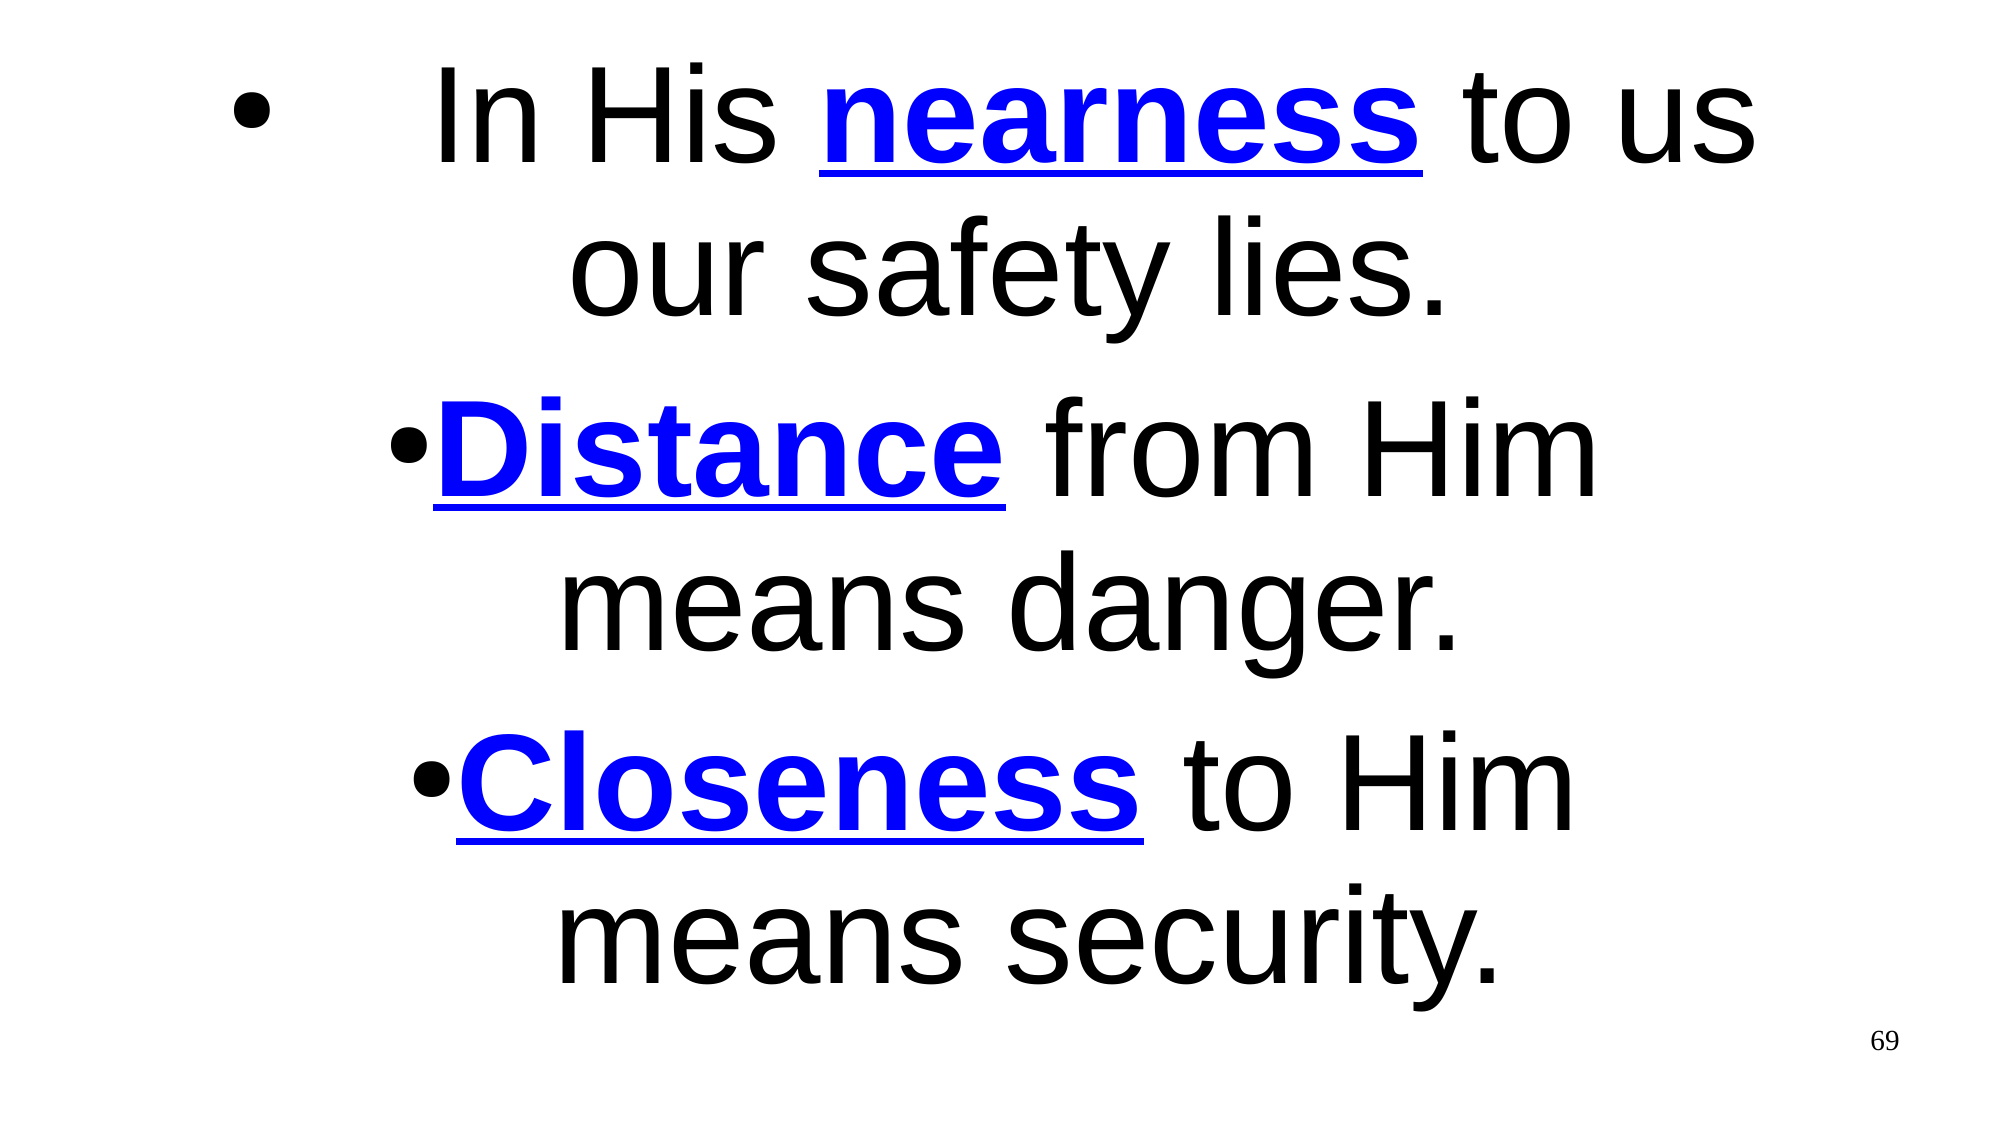

# In His nearness to us our safety lies.
Distance from Him
means danger.
Closeness to Him
means security.
69